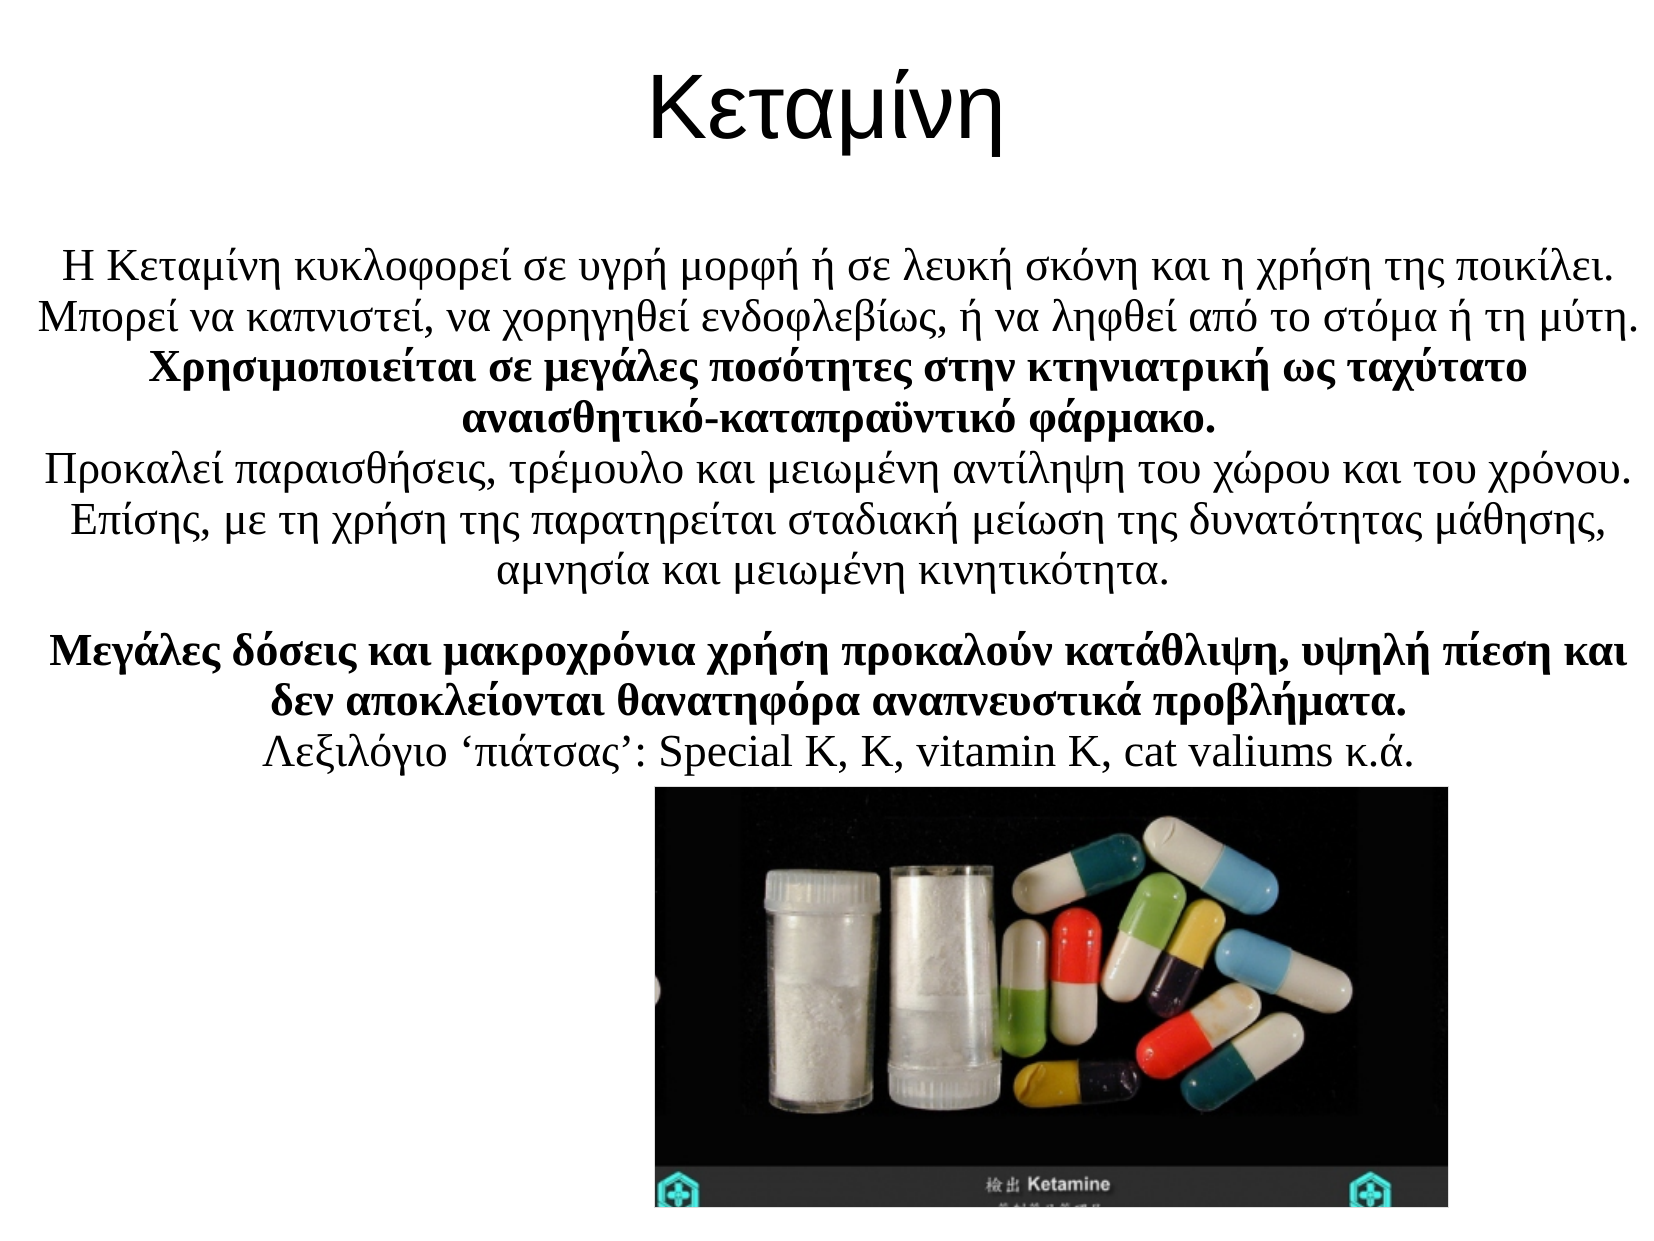

# Κεταμίνη
Η Κεταμίνη κυκλοφορεί σε υγρή μορφή ή σε λευκή σκόνη και η χρήση της ποικίλει. Μπορεί να καπνιστεί, να χορηγηθεί ενδοφλεβίως, ή να ληφθεί από το στόμα ή τη μύτη. Χρησιμοποιείται σε μεγάλες ποσότητες στην κτηνιατρική ως ταχύτατο αναισθητικό-καταπραϋντικό φάρμακο.
Προκαλεί παραισθήσεις, τρέμουλο και μειωμένη αντίληψη του χώρου και του χρόνου. Επίσης, με τη χρήση της παρατηρείται σταδιακή μείωση της δυνατότητας μάθησης, αμνησία και μειωμένη κινητικότητα.
Μεγάλες δόσεις και μακροχρόνια χρήση προκαλούν κατάθλιψη, υψηλή πίεση και δεν αποκλείονται θανατηφόρα αναπνευστικά προβλήματα.
Λεξιλόγιο ‘πιάτσας’: Special K, K, vitamin K, cat valiums κ.ά.